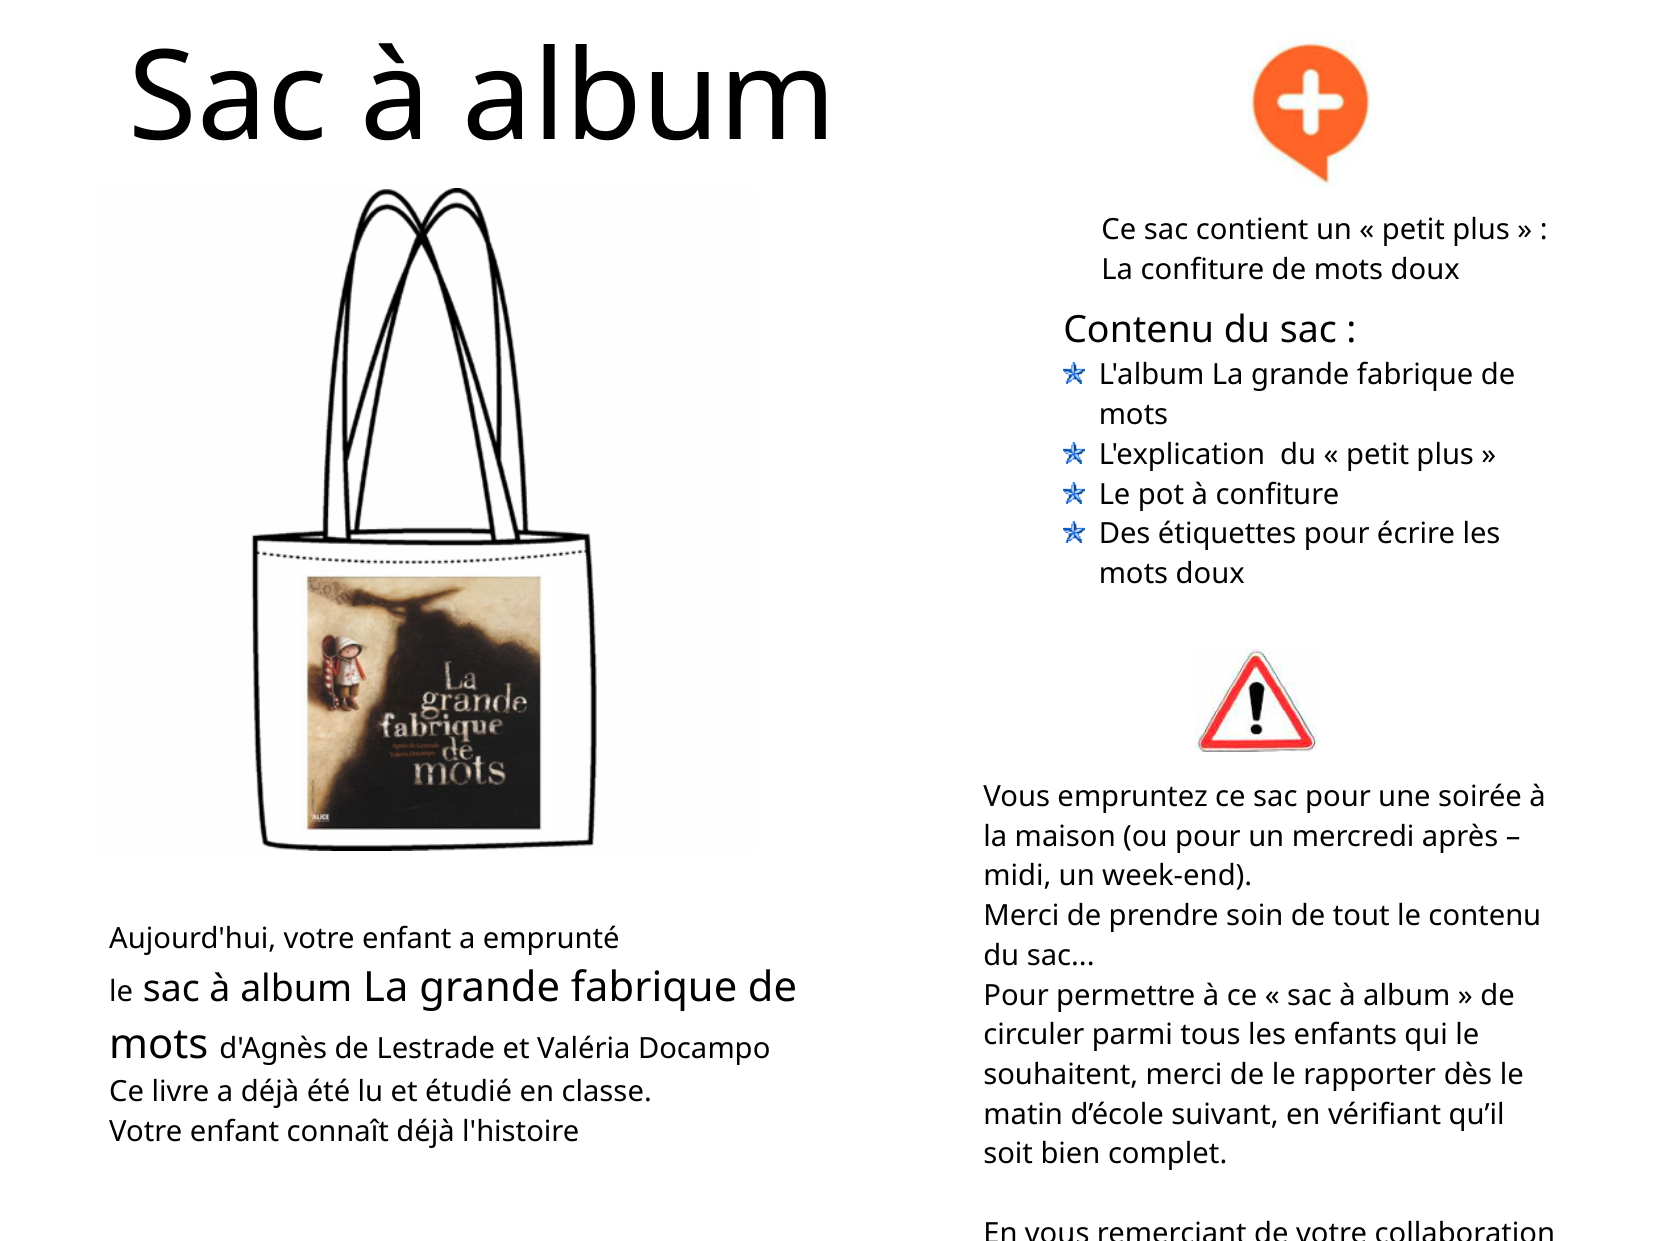

Sac à album
Ce sac contient un « petit plus » :
La confiture de mots doux
Contenu du sac :
L'album La grande fabrique de mots
L'explication du « petit plus »
Le pot à confiture
Des étiquettes pour écrire les mots doux
Vous empruntez ce sac pour une soirée à la maison (ou pour un mercredi après – midi, un week-end).
Merci de prendre soin de tout le contenu du sac...
Pour permettre à ce « sac à album » de circuler parmi tous les enfants qui le souhaitent, merci de le rapporter dès le matin d’école suivant, en vérifiant qu’il soit bien complet.
En vous remerciant de votre collaboration
Aujourd'hui, votre enfant a emprunté
le sac à album La grande fabrique de mots d'Agnès de Lestrade et Valéria Docampo
Ce livre a déjà été lu et étudié en classe.
Votre enfant connaît déjà l'histoire